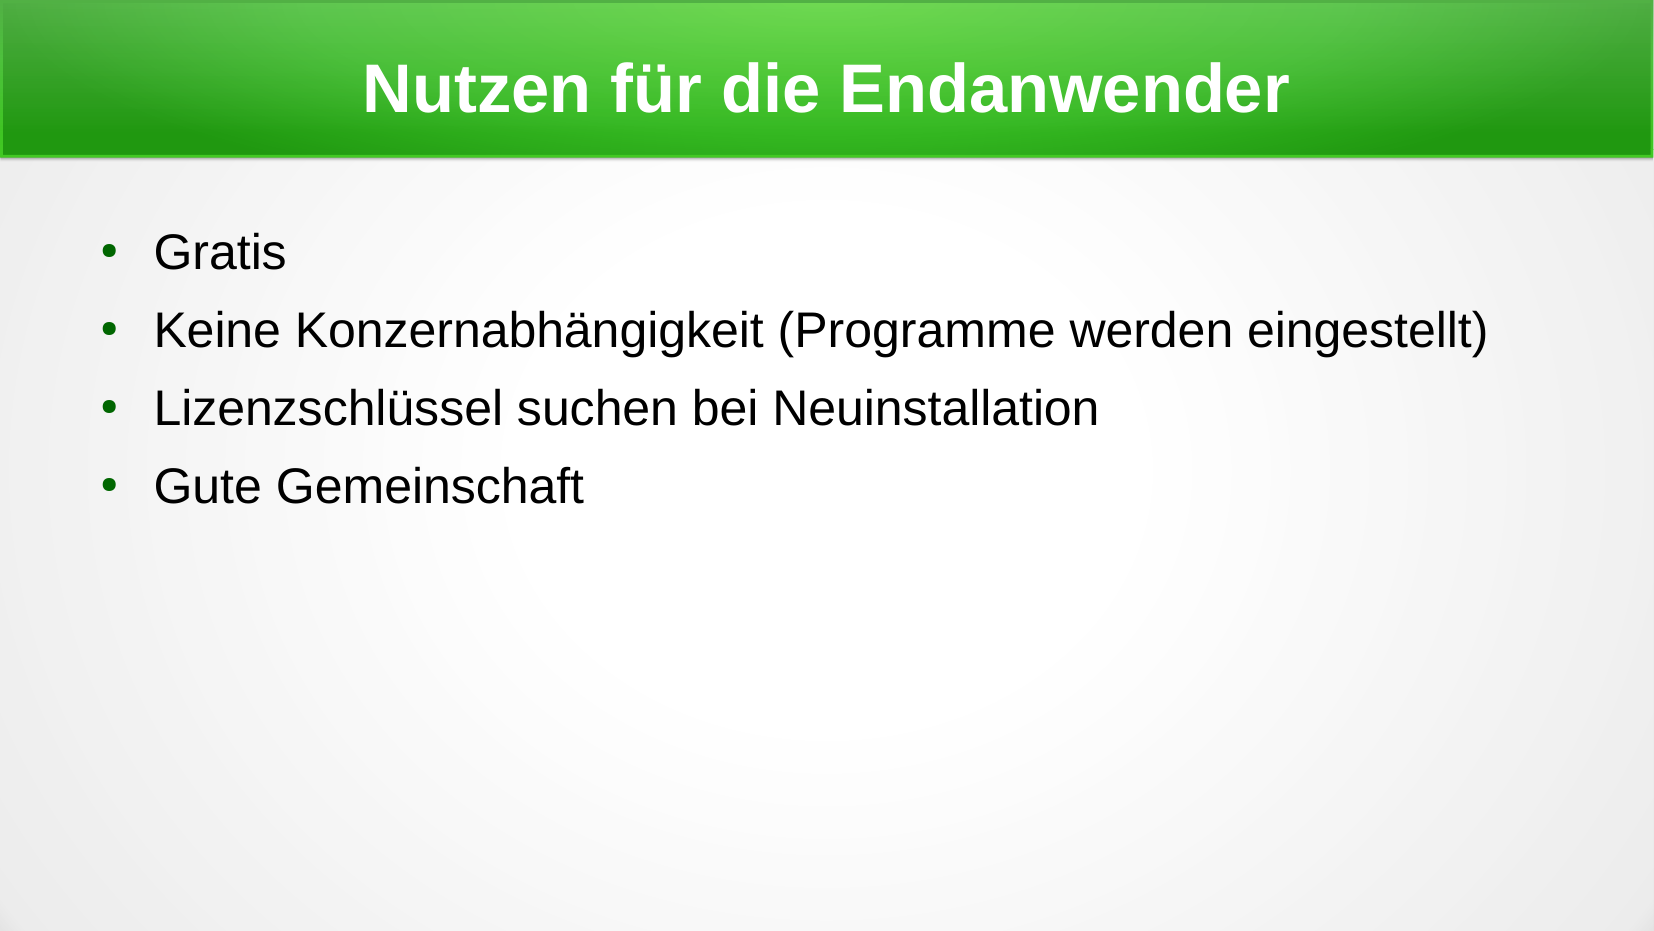

# Nutzen für die Endanwender
Gratis
Keine Konzernabhängigkeit (Programme werden eingestellt)
Lizenzschlüssel suchen bei Neuinstallation
Gute Gemeinschaft